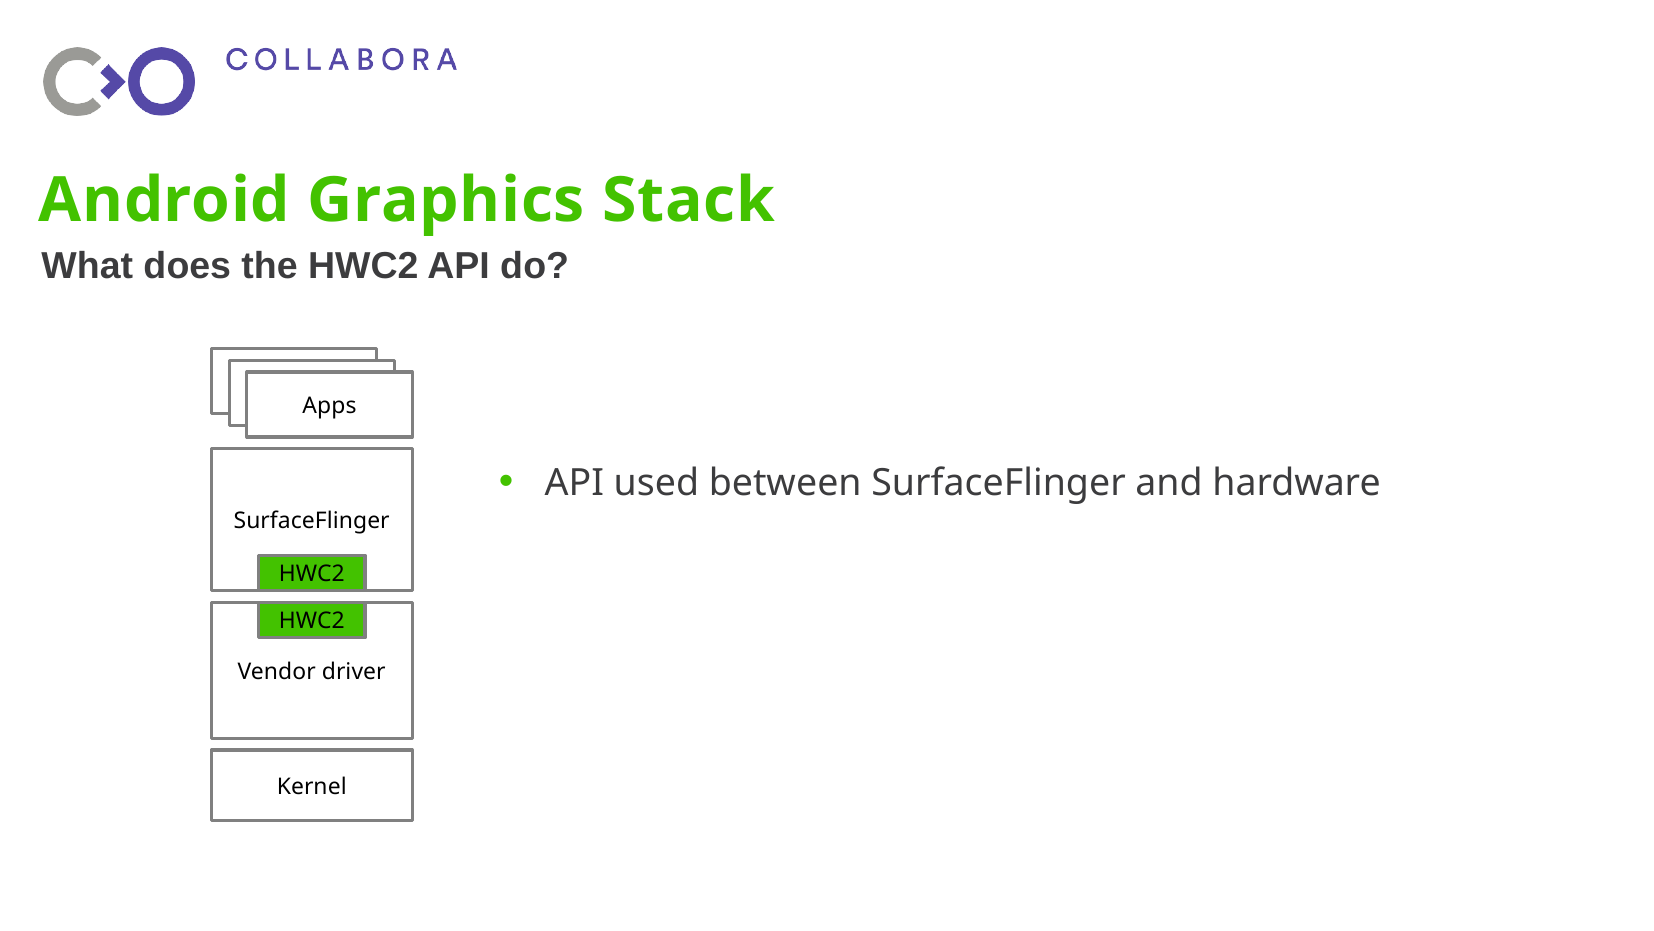

# Android Graphics Stack
What does the HWC2 API do?
Apps
API used between SurfaceFlinger and hardware
SurfaceFlinger
HWC2
Vendor driver
HWC2
Kernel